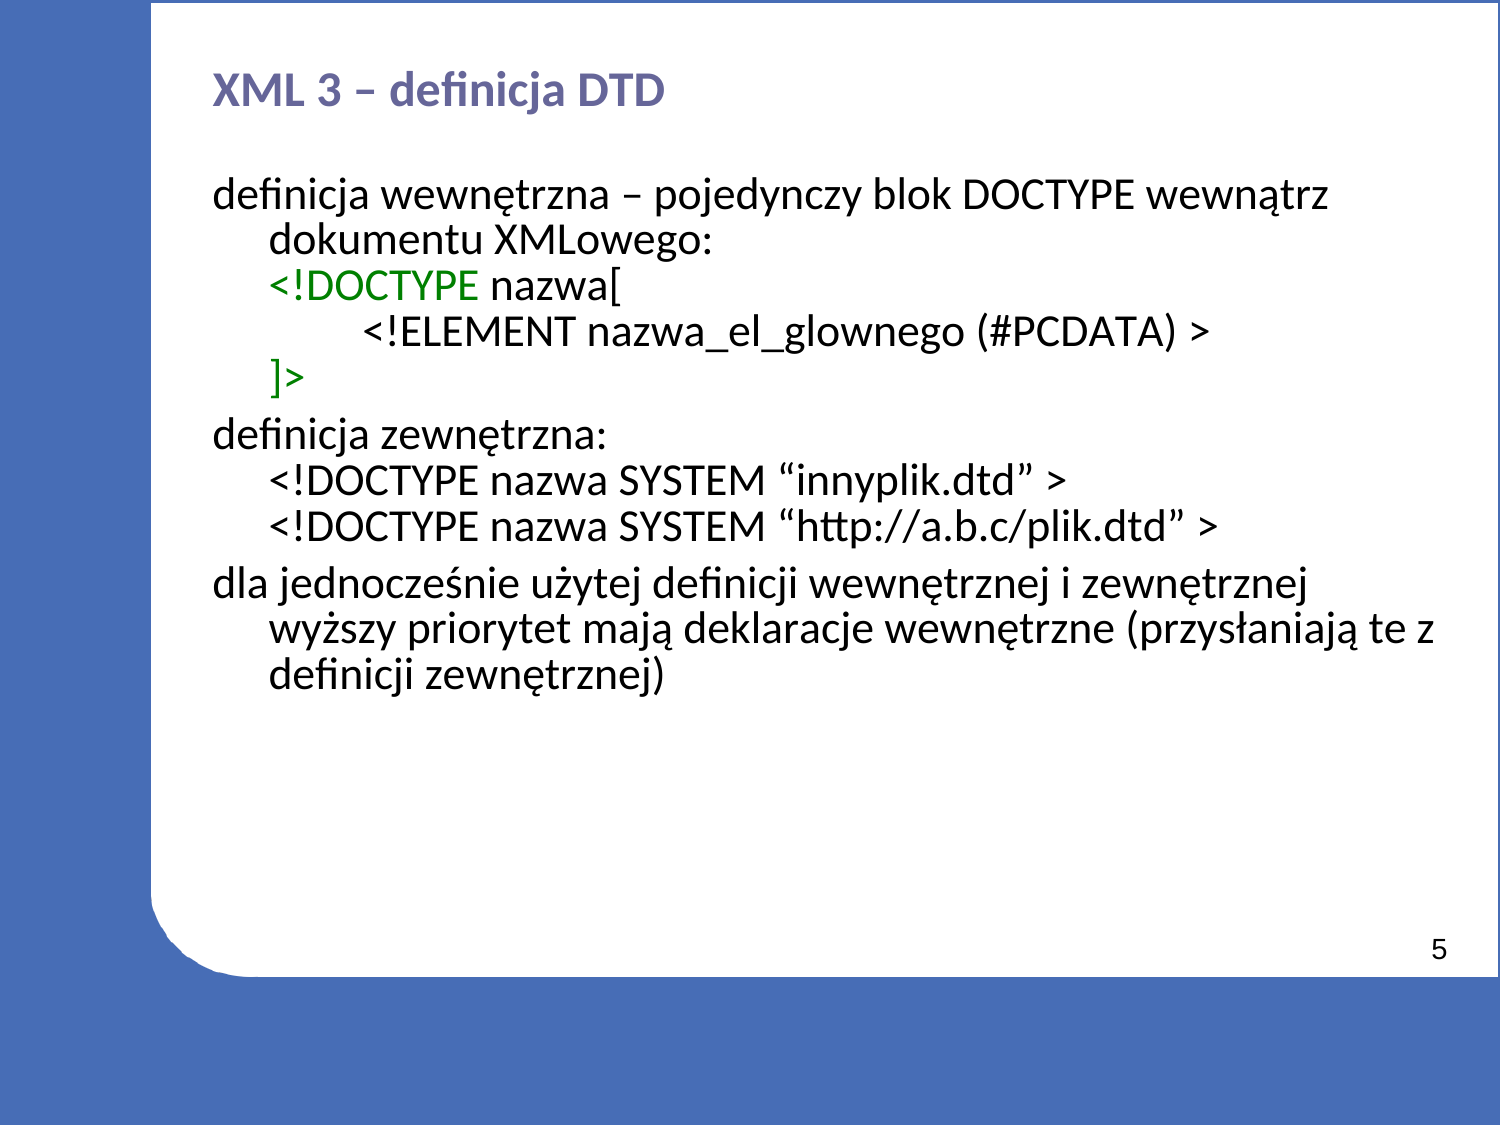

# XML 3 – definicja DTD
definicja wewnętrzna – pojedynczy blok DOCTYPE wewnątrz dokumentu XMLowego:
<!DOCTYPE nazwa[
	<!ELEMENT nazwa_el_glownego (#PCDATA) >
]>
definicja zewnętrzna:
<!DOCTYPE nazwa SYSTEM “innyplik.dtd” >
<!DOCTYPE nazwa SYSTEM “http://a.b.c/plik.dtd” >
dla jednocześnie użytej definicji wewnętrznej i zewnętrznej wyższy priorytet mają deklaracje wewnętrzne (przysłaniają te z definicji zewnętrznej)
5